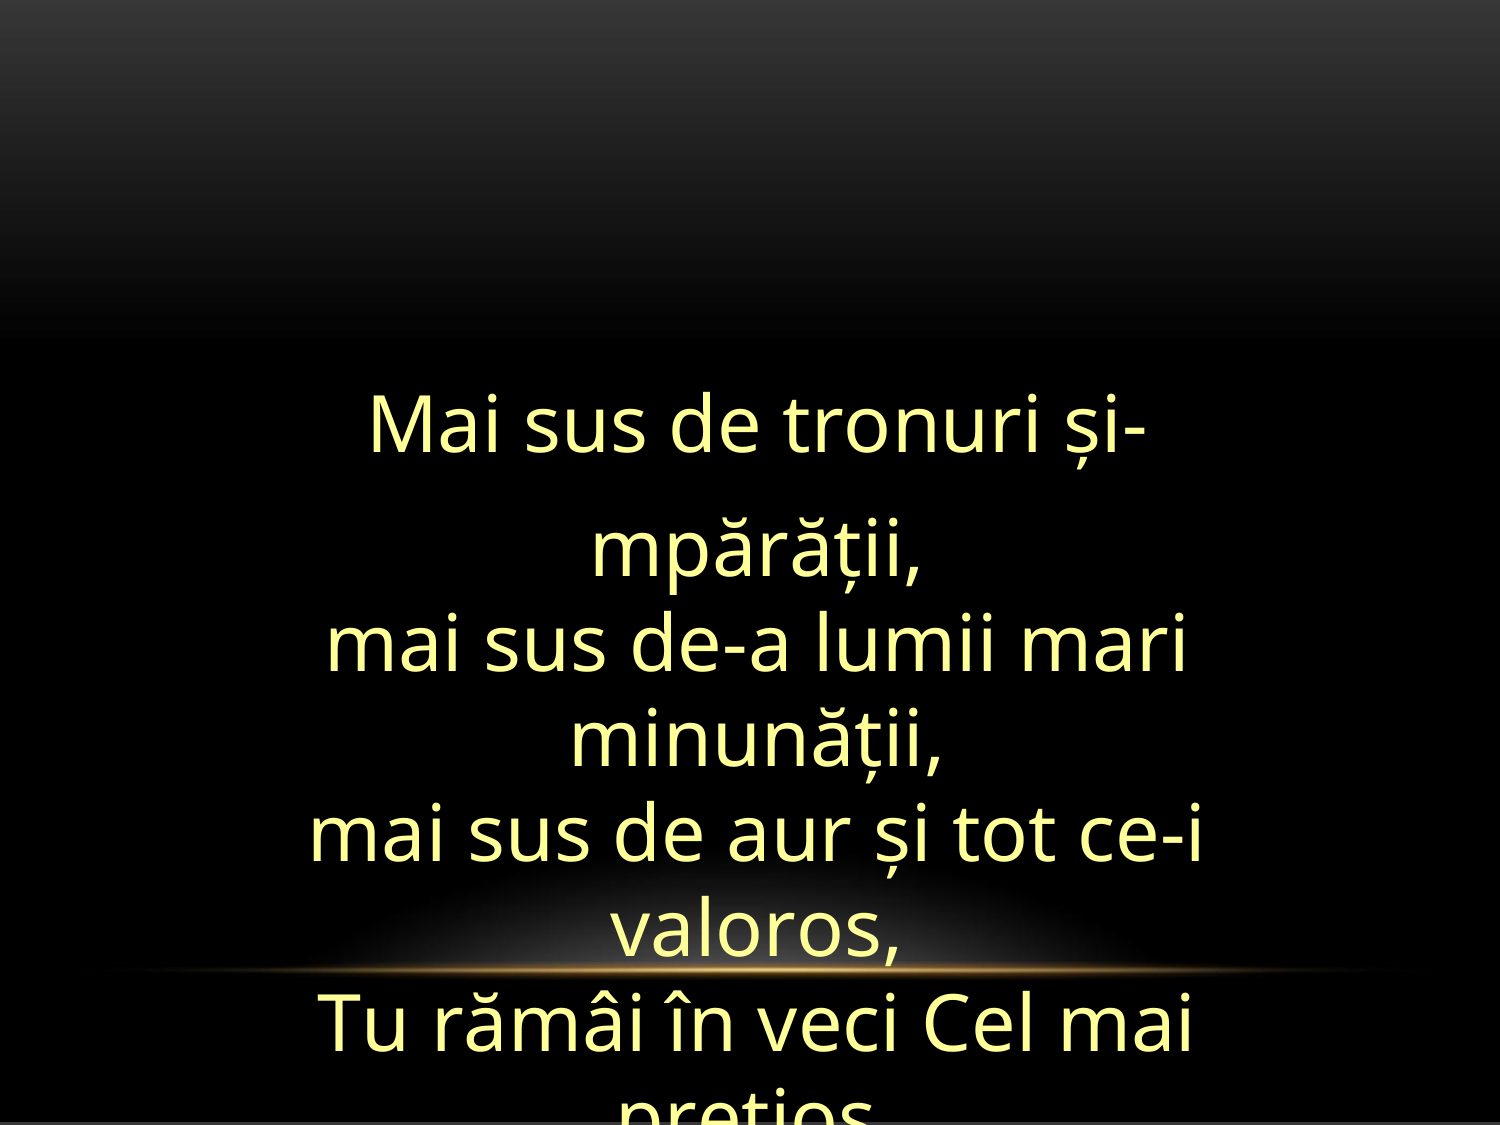

Mai sus de tronuri şi-mpărăţii,
mai sus de-a lumii mari minunăţii,
mai sus de aur şi tot ce-i valoros,
Tu rămâi în veci Cel mai preţios.